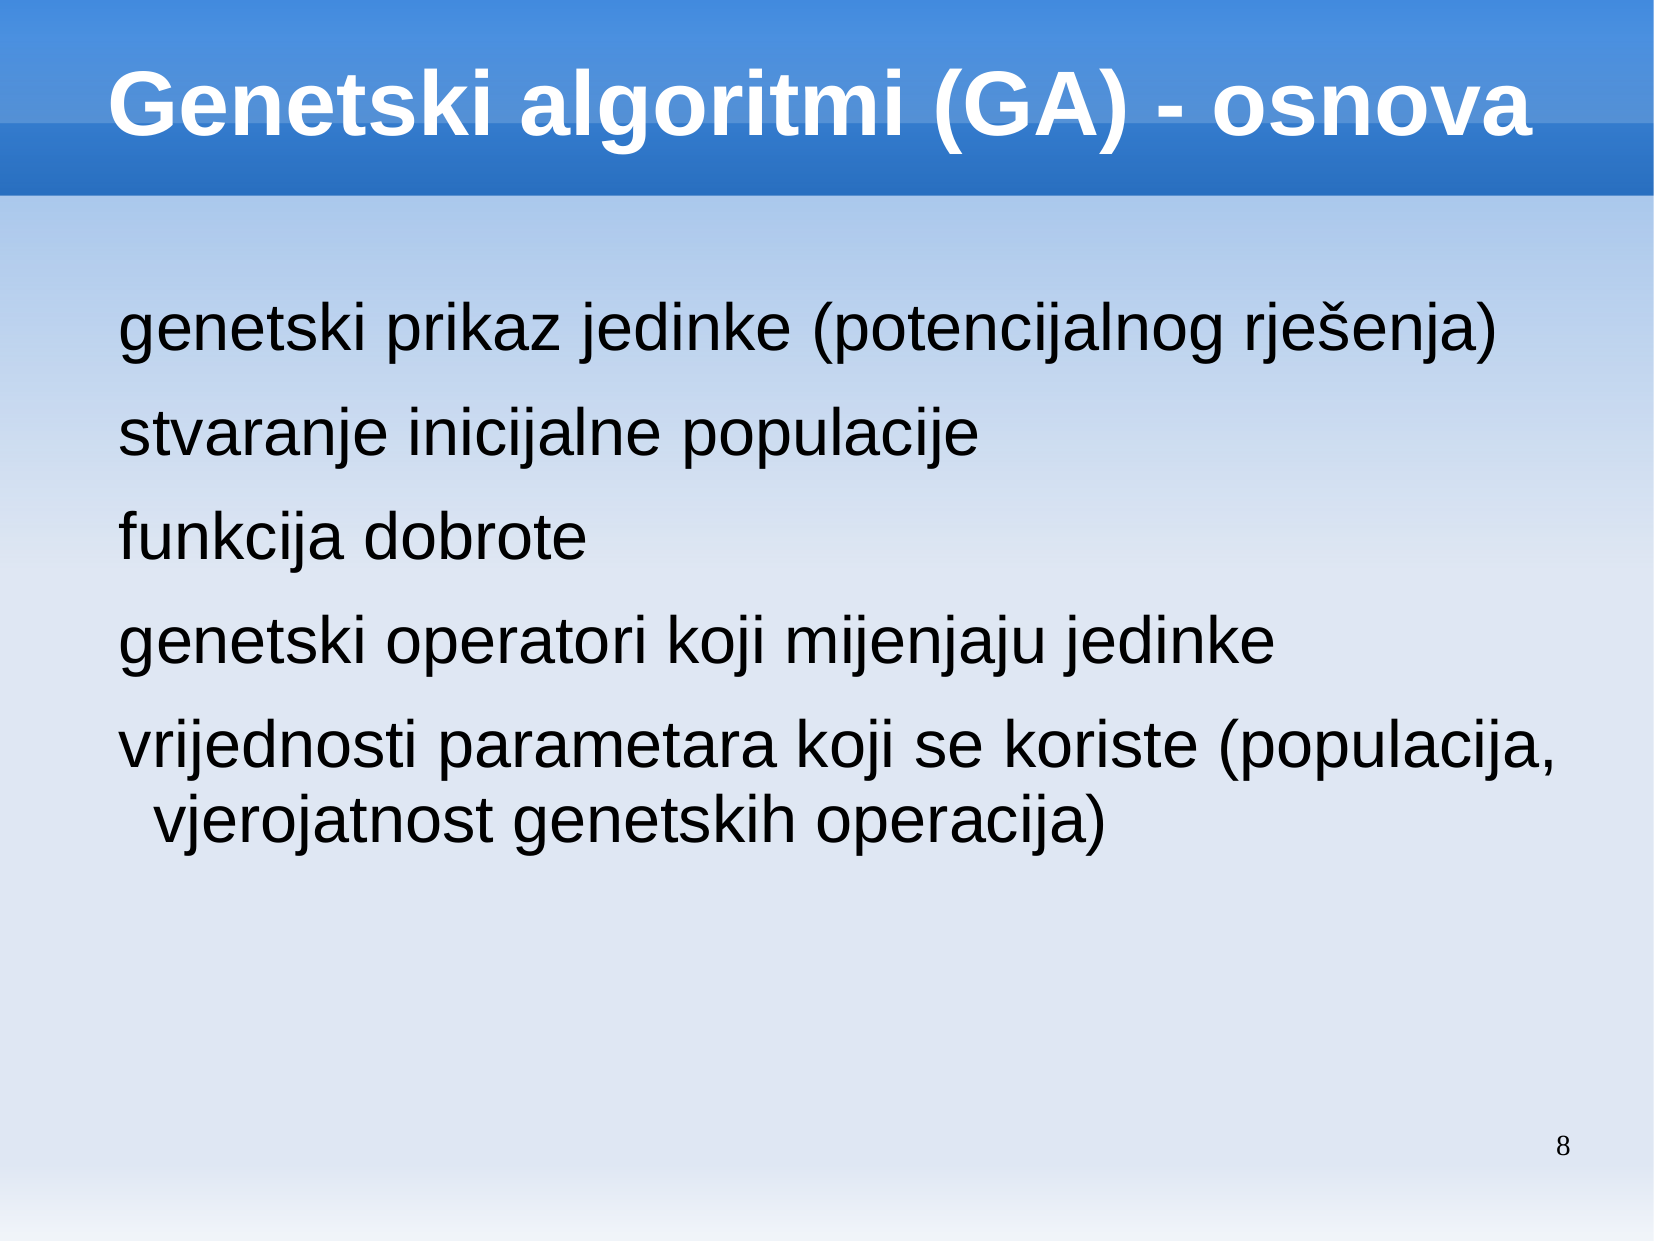

# Genetski algoritmi (GA) - osnova
 genetski prikaz jedinke (potencijalnog rješenja)
 stvaranje inicijalne populacije
 funkcija dobrote
 genetski operatori koji mijenjaju jedinke
 vrijednosti parametara koji se koriste (populacija, vjerojatnost genetskih operacija)
8